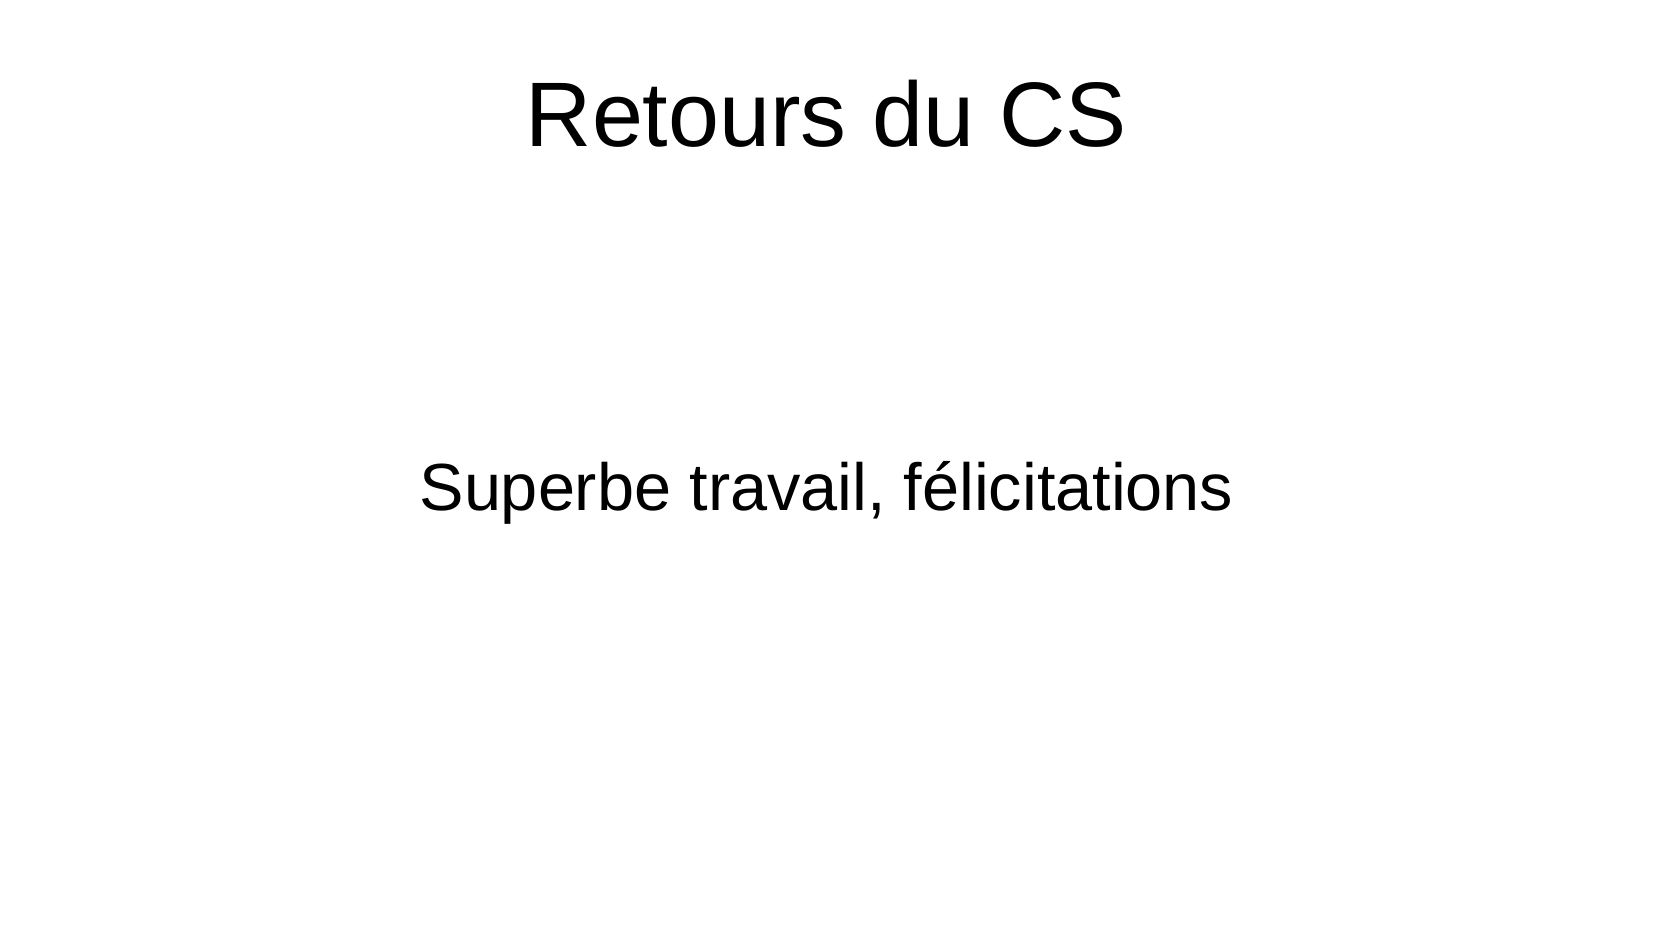

# Retours du CS
Superbe travail, félicitations